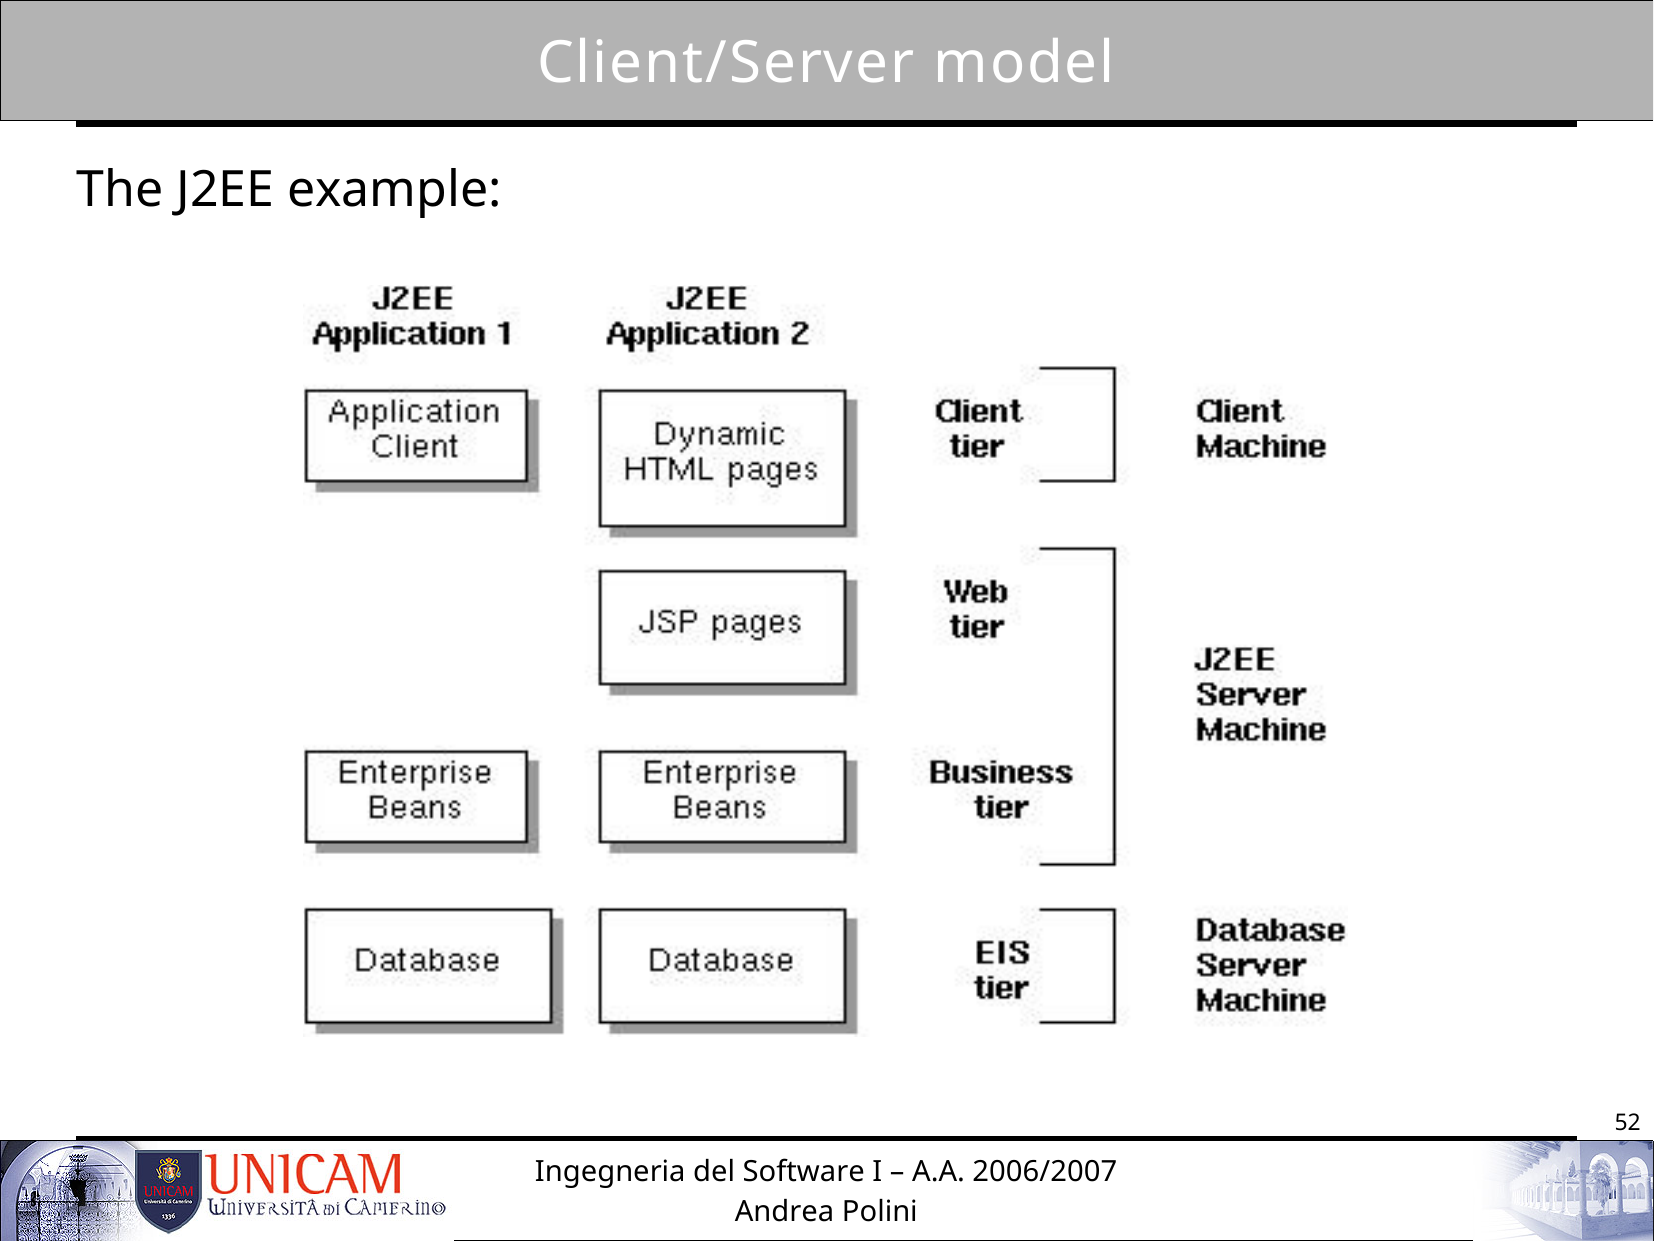

# Client/Server model
The J2EE example:
52